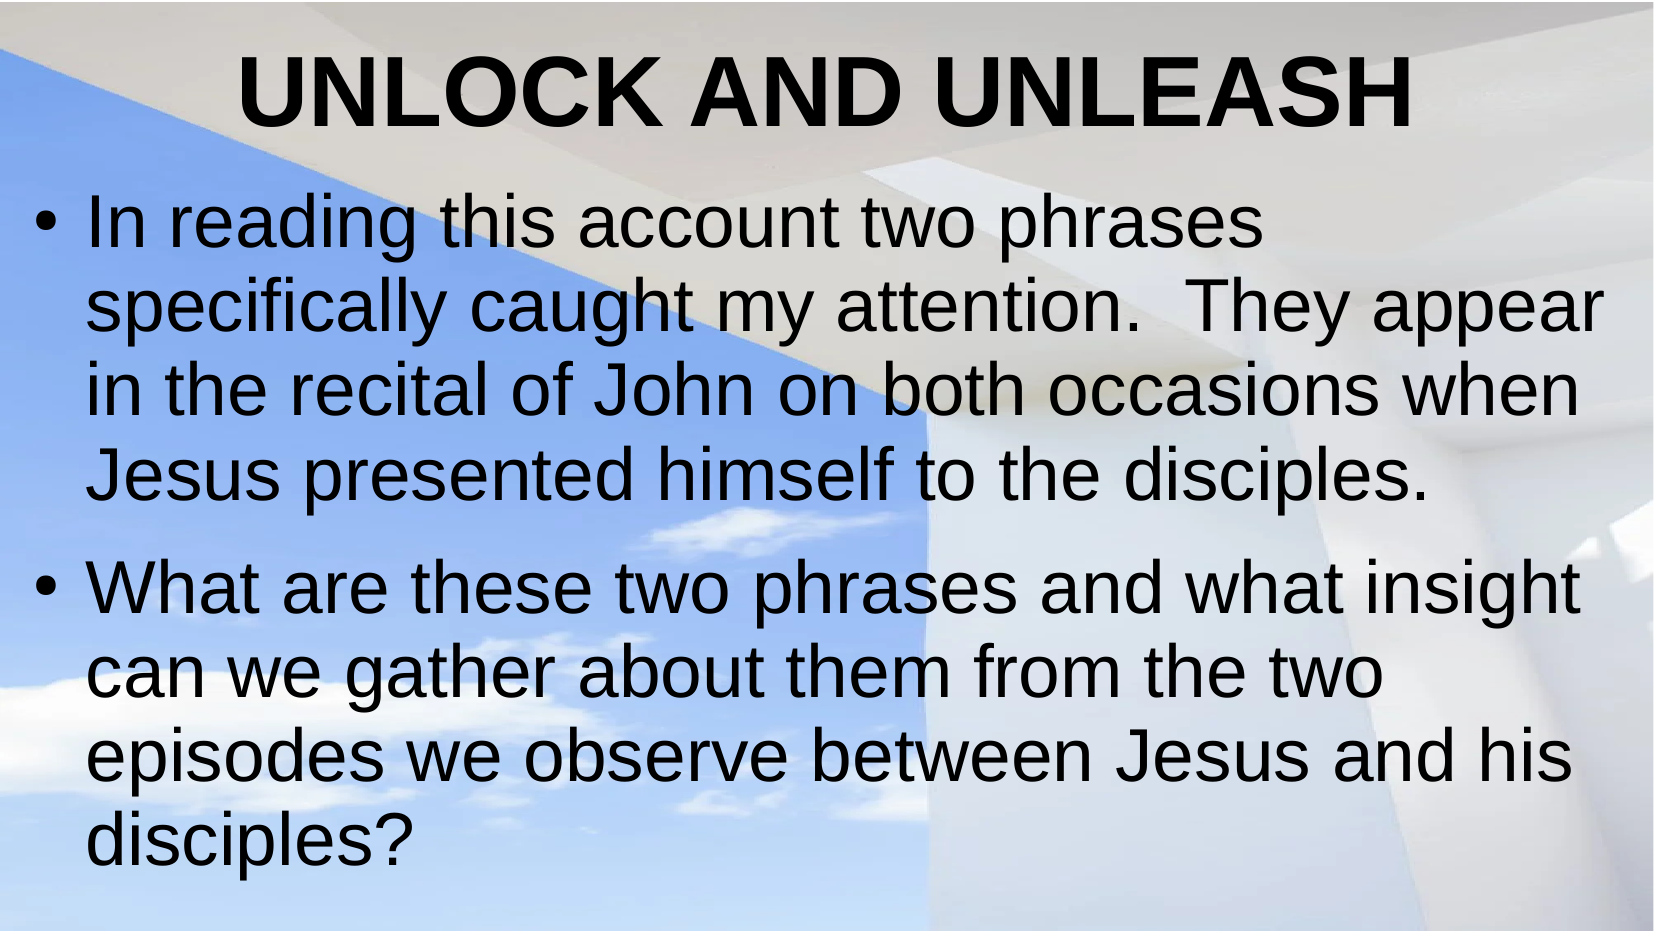

# UNLOCK AND UNLEASH
In reading this account two phrases specifically caught my attention. They appear in the recital of John on both occasions when Jesus presented himself to the disciples.
What are these two phrases and what insight can we gather about them from the two episodes we observe between Jesus and his disciples?